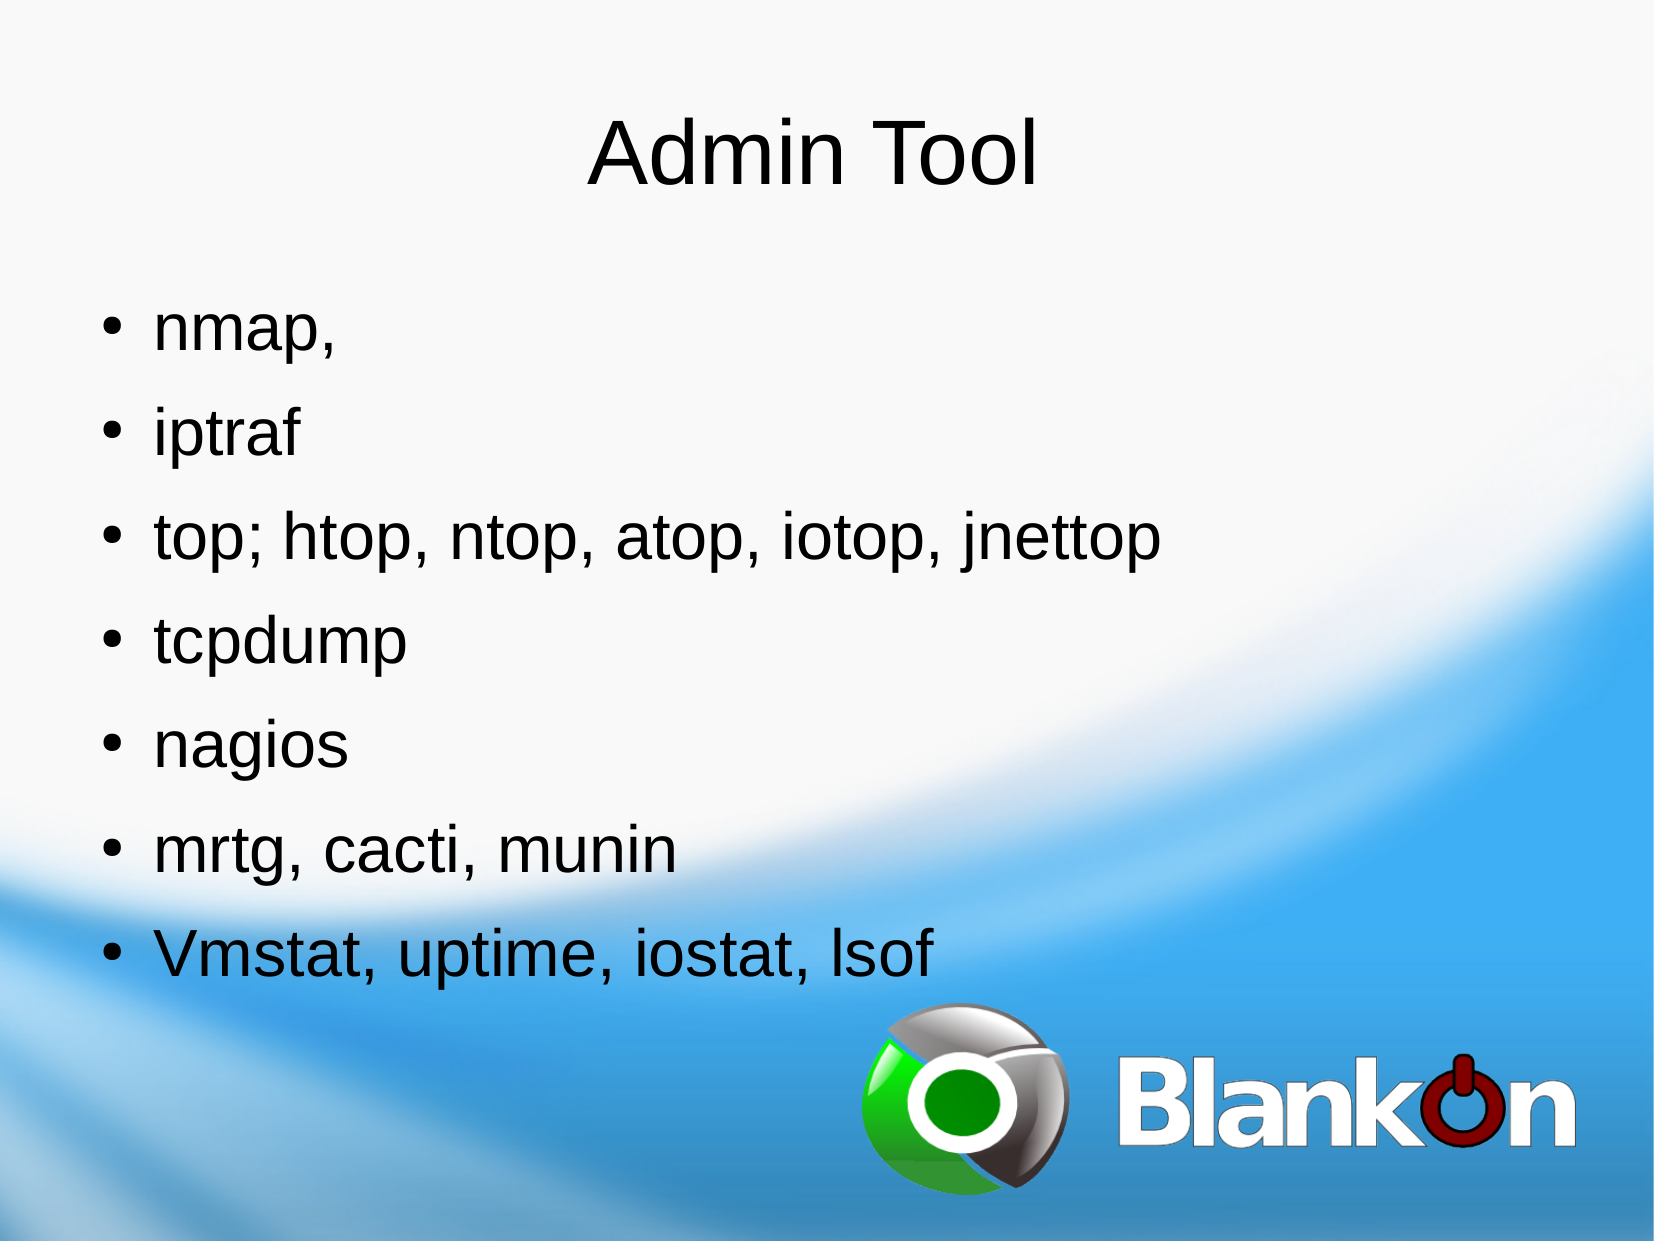

# Admin Tool
nmap,
iptraf
top; htop, ntop, atop, iotop, jnettop
tcpdump
nagios
mrtg, cacti, munin
Vmstat, uptime, iostat, lsof